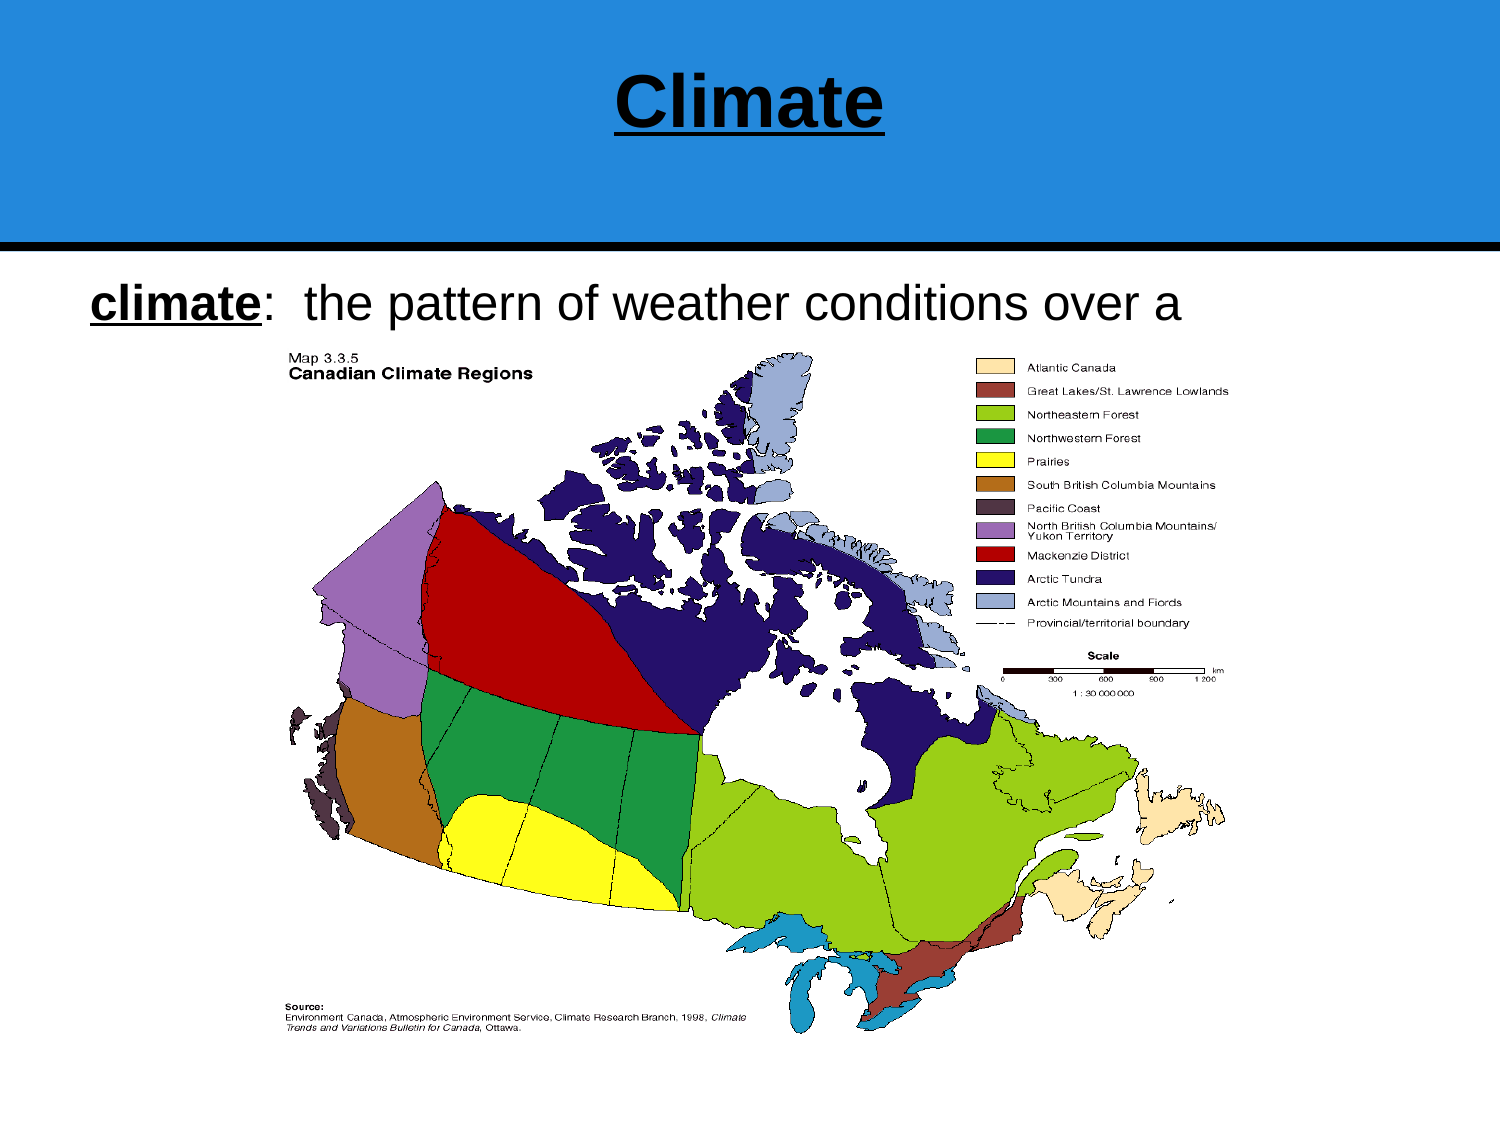

Climate
climate: the pattern of weather conditions over a
long period of time